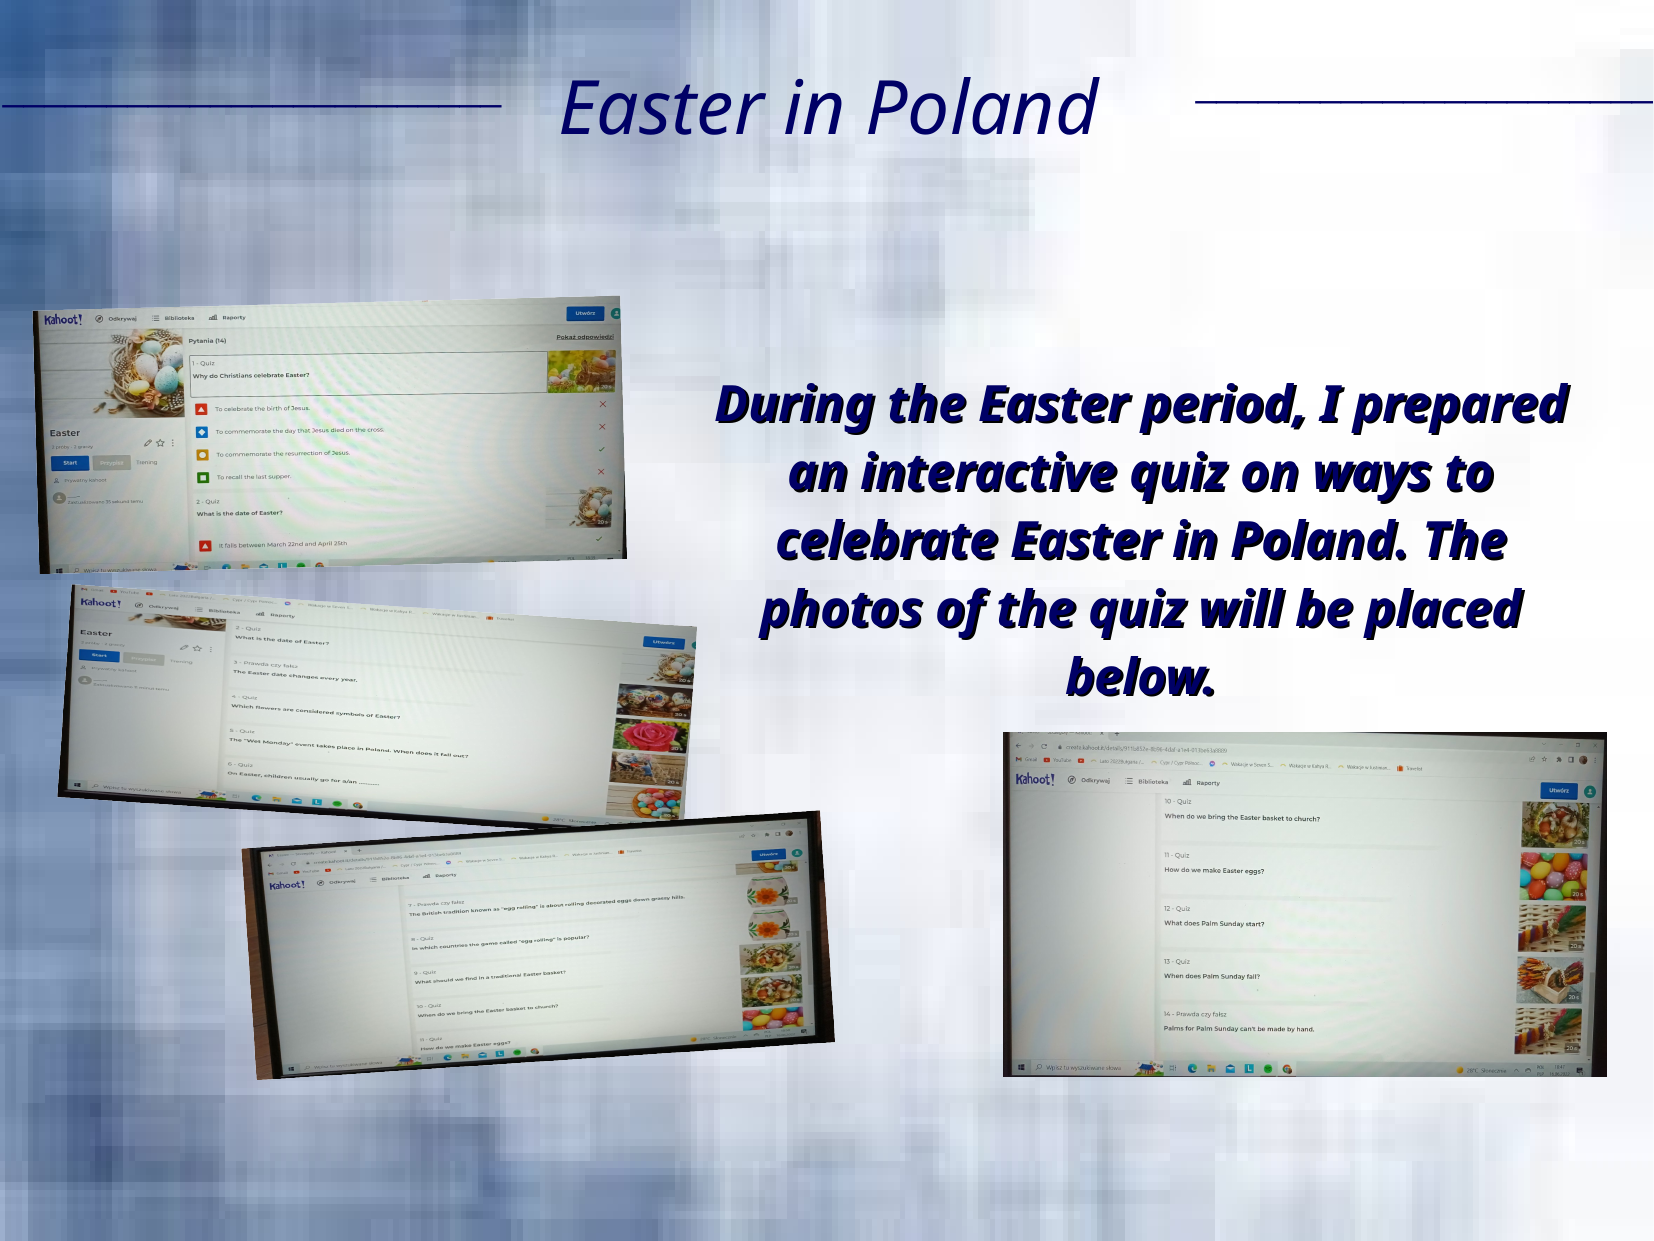

Easter in Poland
______________________
________________________
During the Easter period, I prepared an interactive quiz on ways to celebrate Easter in Poland. The photos of the quiz will be placed below.